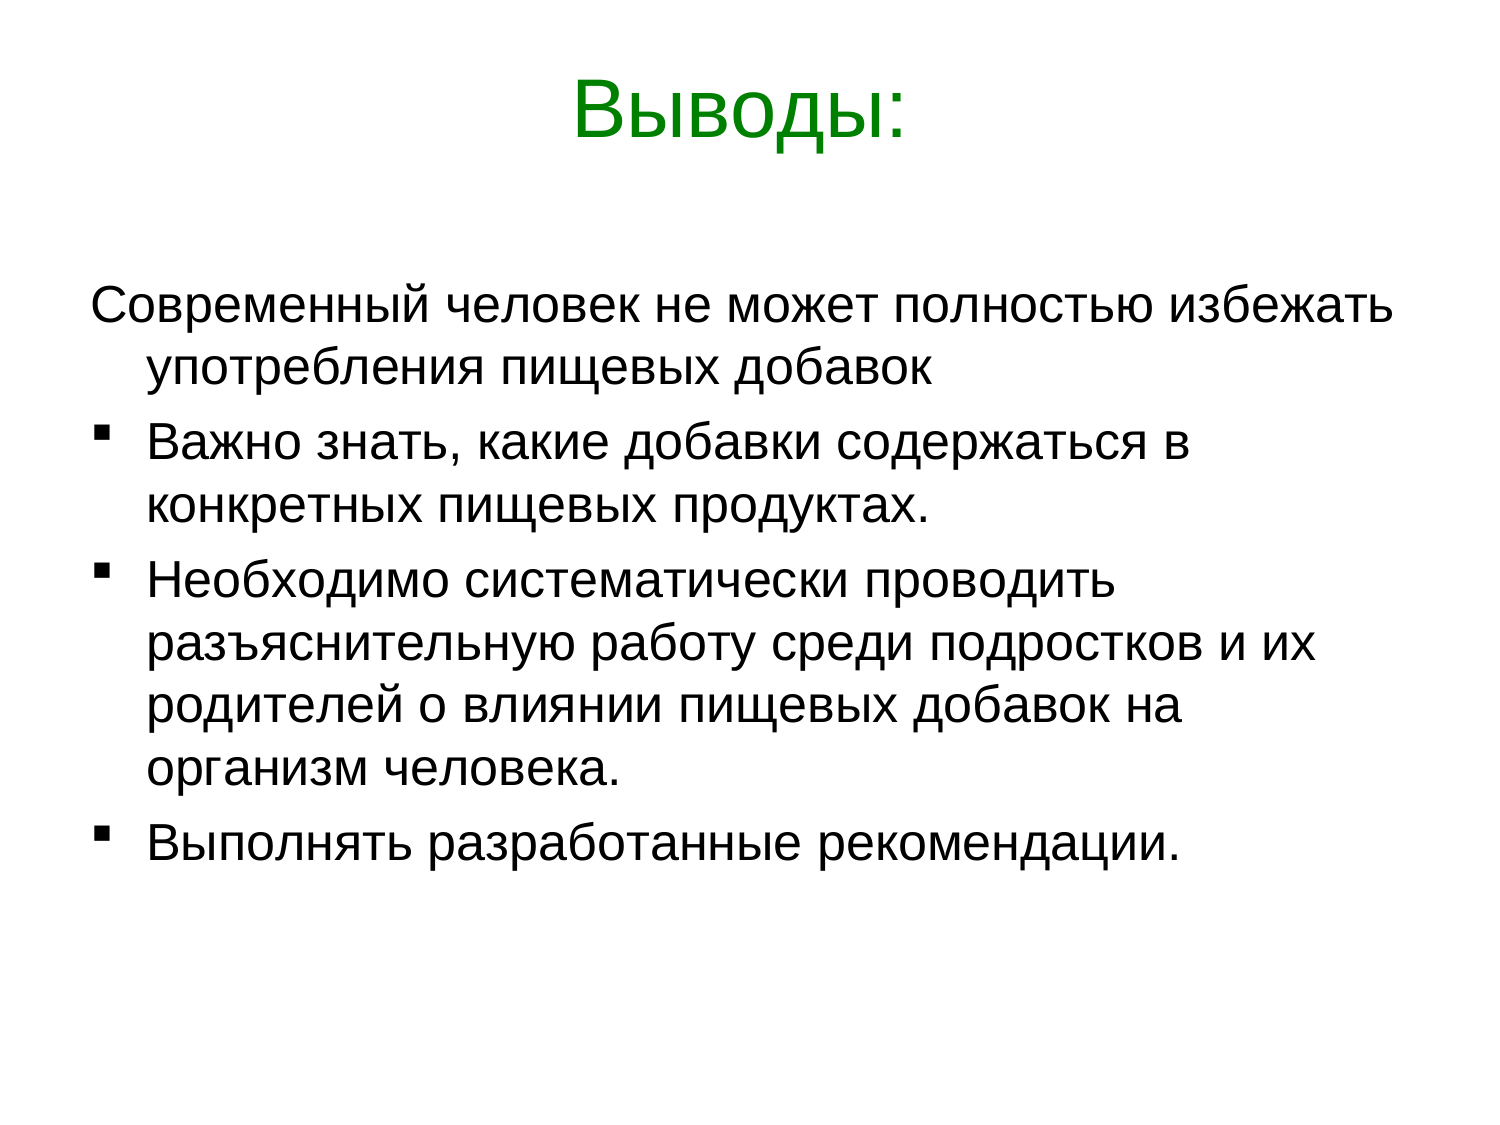

Выводы:
Современный человек не может полностью избежать употребления пищевых добавок
Важно знать, какие добавки содержаться в конкретных пищевых продуктах.
Необходимо систематически проводить разъяснительную работу среди подростков и их родителей о влиянии пищевых добавок на организм человека.
Выполнять разработанные рекомендации.